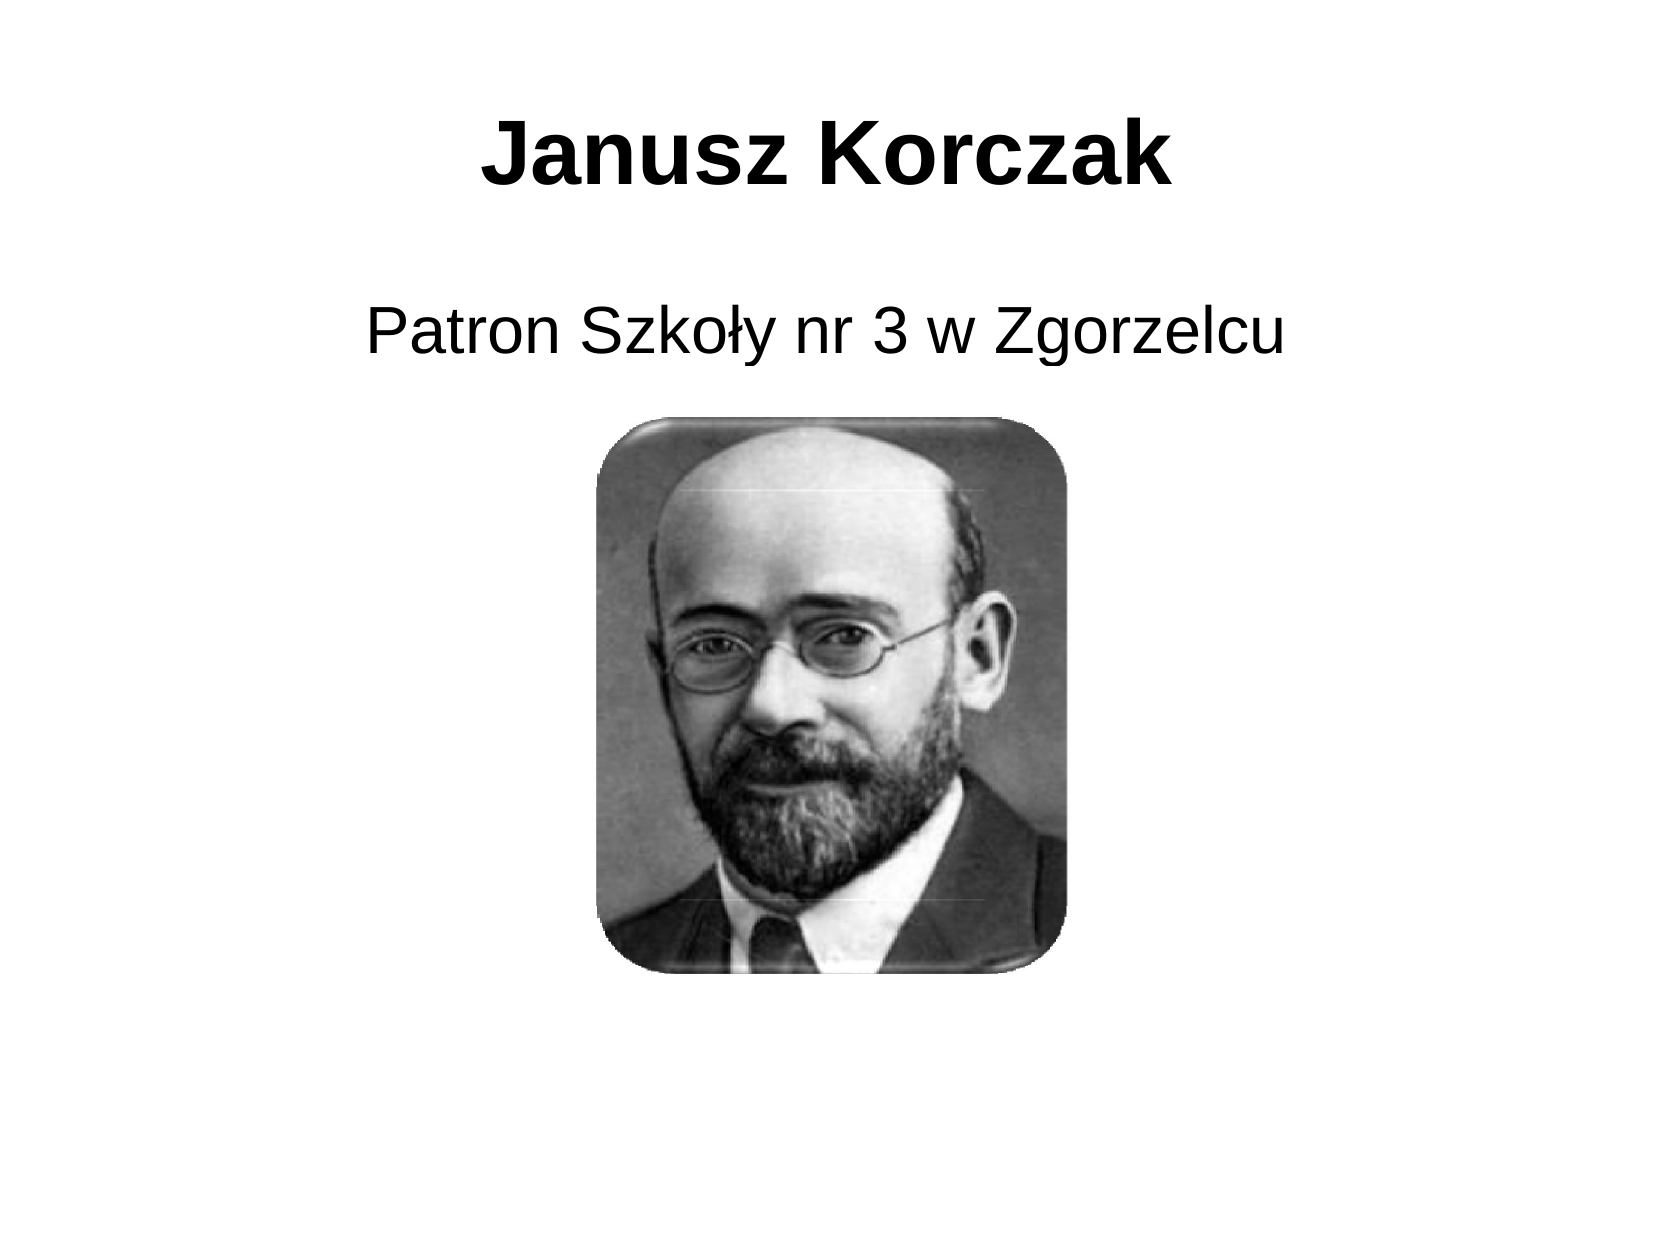

# Janusz Korczak
Patron Szkoły nr 3 w Zgorzelcu